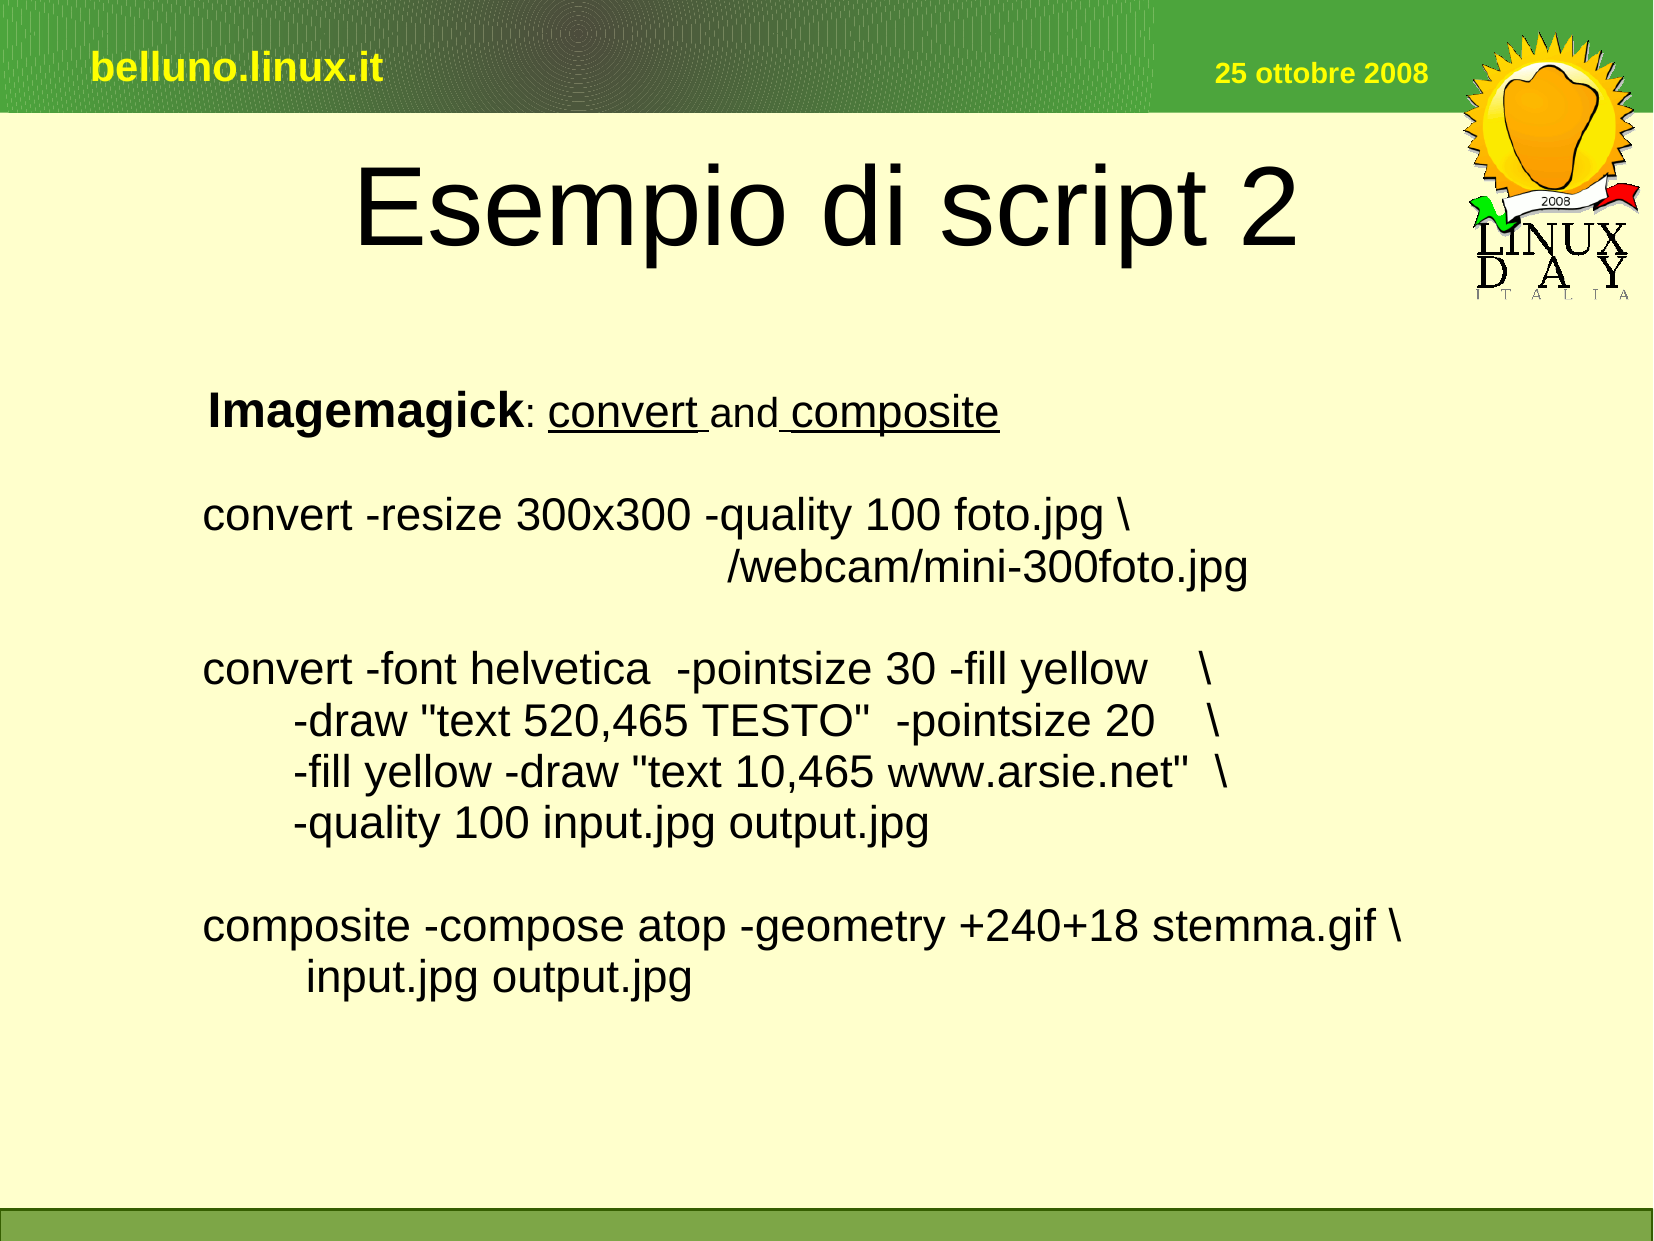

# Esempio di script 2
 Imagemagick: convert and composite
	convert -resize 300x300 -quality 100 foto.jpg \
 								/webcam/mini-300foto.jpg
	convert -font helvetica -pointsize 30 -fill yellow \
 -draw "text 520,465 TESTO" -pointsize 20 \
 -fill yellow -draw "text 10,465 www.arsie.net" \
 -quality 100 input.jpg output.jpg
	composite -compose atop -geometry +240+18 stemma.gif \
 input.jpg output.jpg